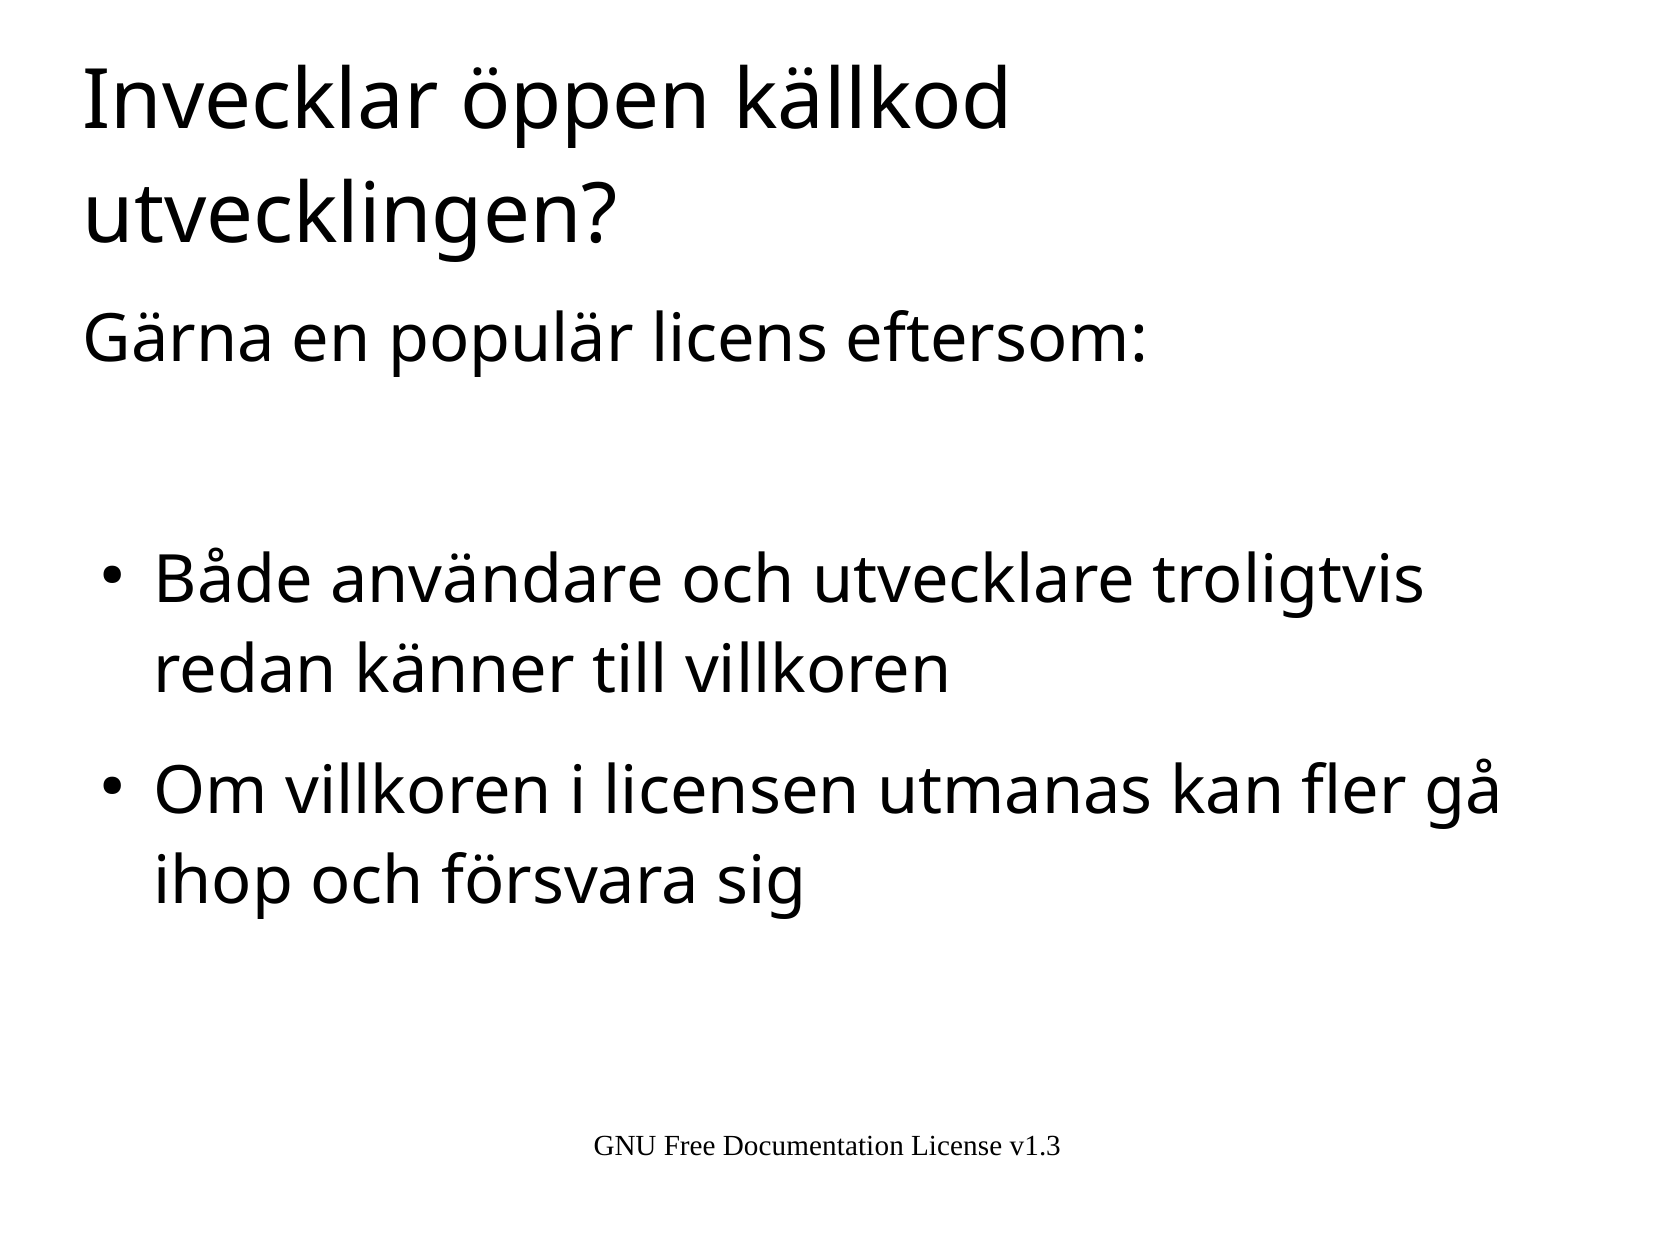

# Invecklar öppen källkod utvecklingen?
Gärna en populär licens eftersom:
Både användare och utvecklare troligtvis redan känner till villkoren
Om villkoren i licensen utmanas kan fler gå ihop och försvara sig
GNU Free Documentation License v1.3